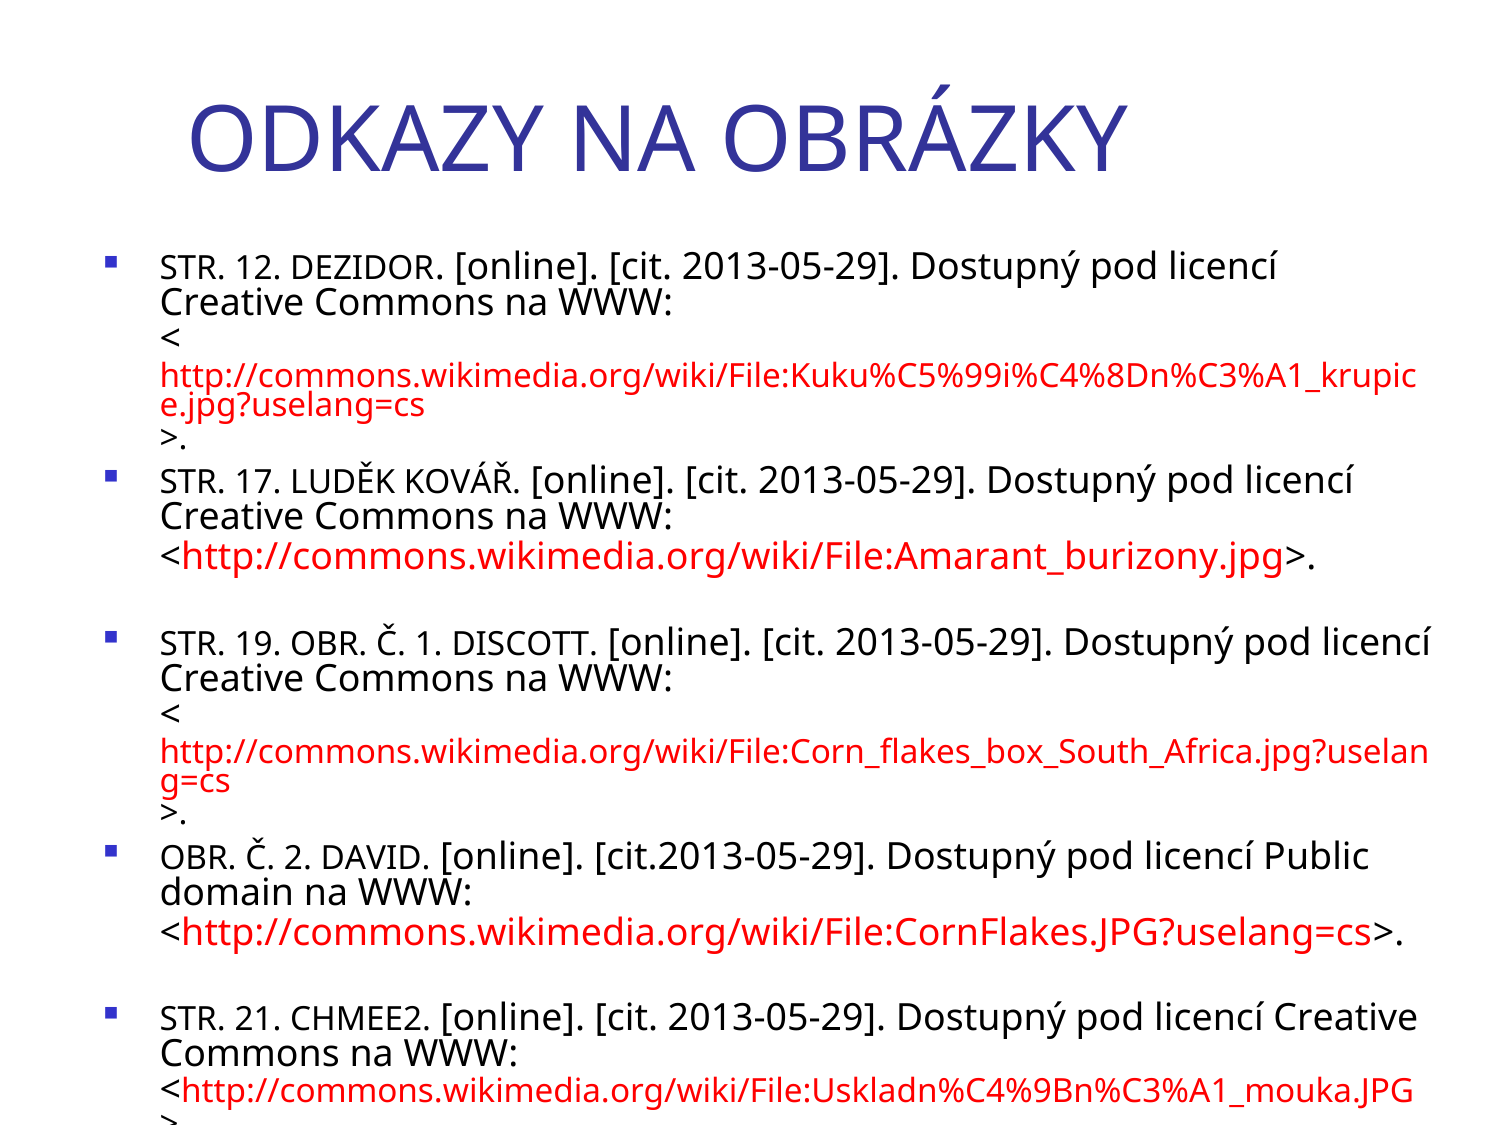

# ODKAZY NA OBRÁZKY
STR. 12. DEZIDOR. [online]. [cit. 2013-05-29]. Dostupný pod licencí Creative Commons na WWW:
<http://commons.wikimedia.org/wiki/File:Kuku%C5%99i%C4%8Dn%C3%A1_krupice.jpg?uselang=cs>.
STR. 17. LUDĚK KOVÁŘ. [online]. [cit. 2013-05-29]. Dostupný pod licencí Creative Commons na WWW:
<http://commons.wikimedia.org/wiki/File:Amarant_burizony.jpg>.
STR. 19. OBR. Č. 1. DISCOTT. [online]. [cit. 2013-05-29]. Dostupný pod licencí Creative Commons na WWW:
<http://commons.wikimedia.org/wiki/File:Corn_flakes_box_South_Africa.jpg?uselang=cs>.
OBR. Č. 2. DAVID. [online]. [cit.2013-05-29]. Dostupný pod licencí Public domain na WWW:
<http://commons.wikimedia.org/wiki/File:CornFlakes.JPG?uselang=cs>.
STR. 21. CHMEE2. [online]. [cit. 2013-05-29]. Dostupný pod licencí Creative Commons na WWW:
<http://commons.wikimedia.org/wiki/File:Uskladn%C4%9Bn%C3%A1_mouka.JPG>.